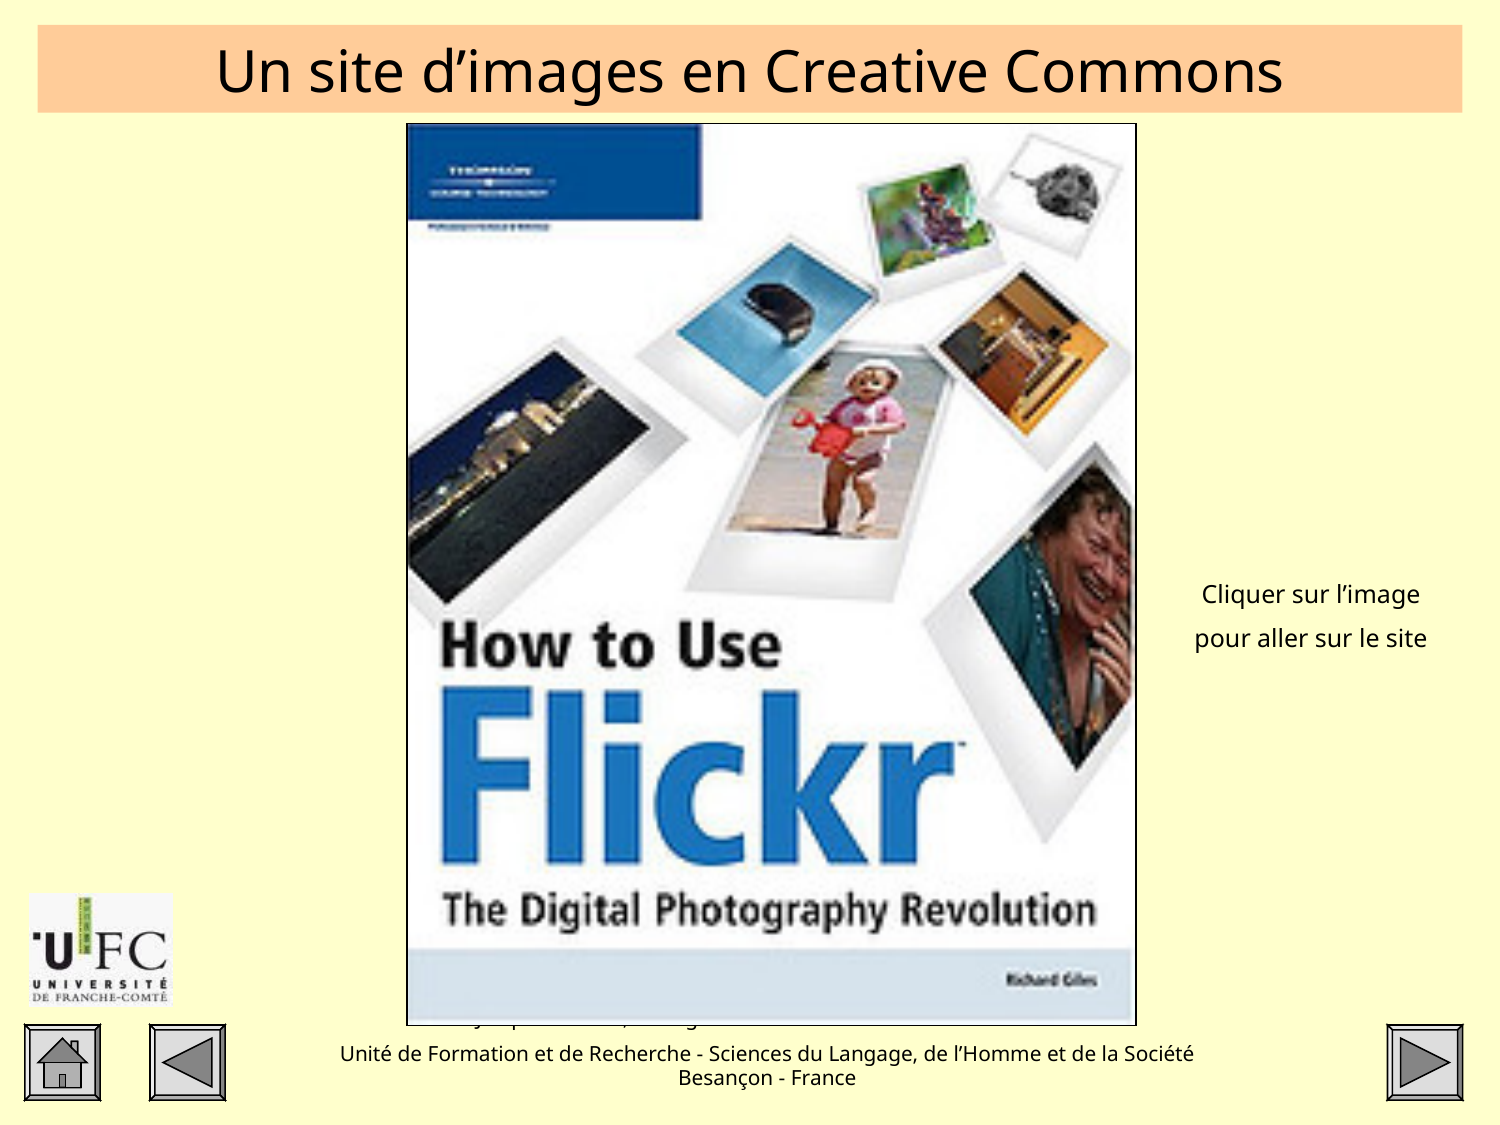

# Un site d’images en Creative Commons
Cliquer sur l’image
pour aller sur le site